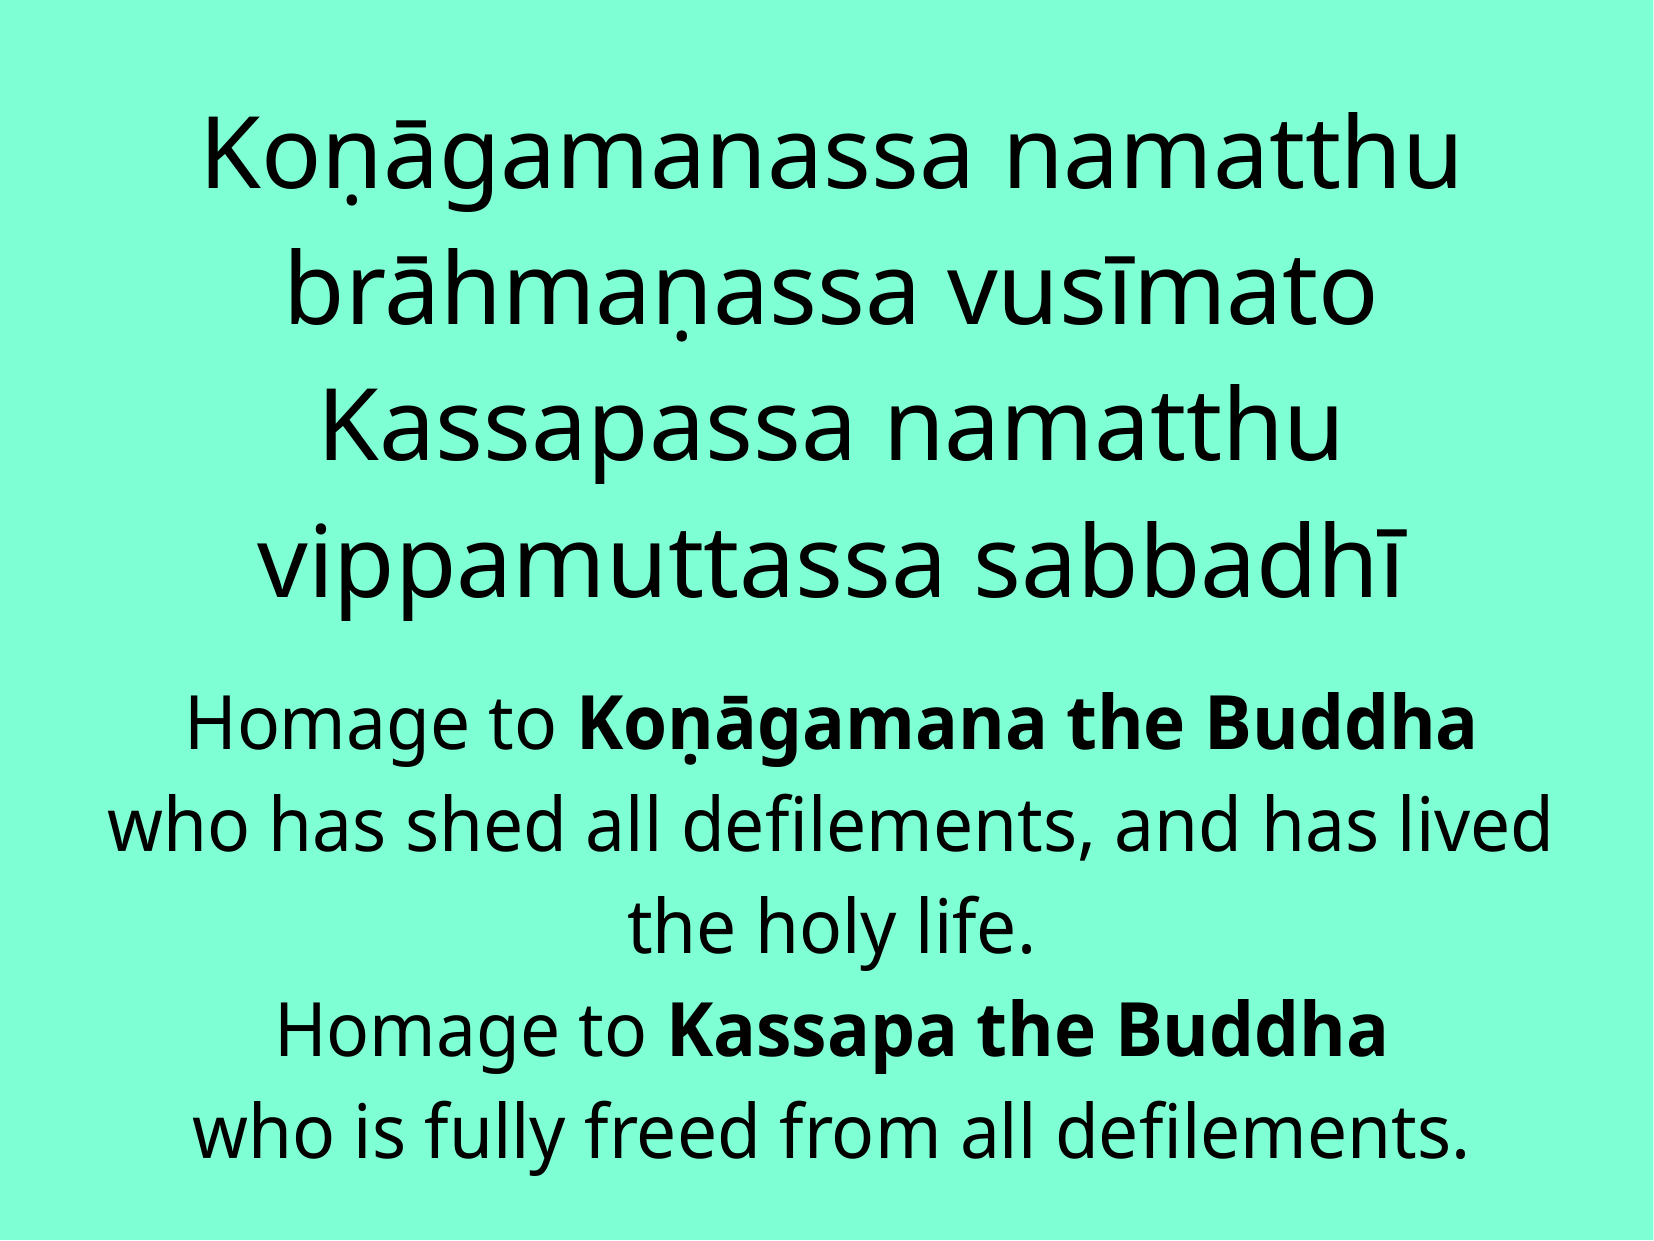

# Koṇāgamanassa namatthu
brāhmaṇassa vusīmato
Kassapassa namatthu
vippamuttassa sabbadhī
Homage to Koṇāgamana the Buddha
who has shed all defilements, and has lived the holy life.
Homage to Kassapa the Buddha
who is fully freed from all defilements.